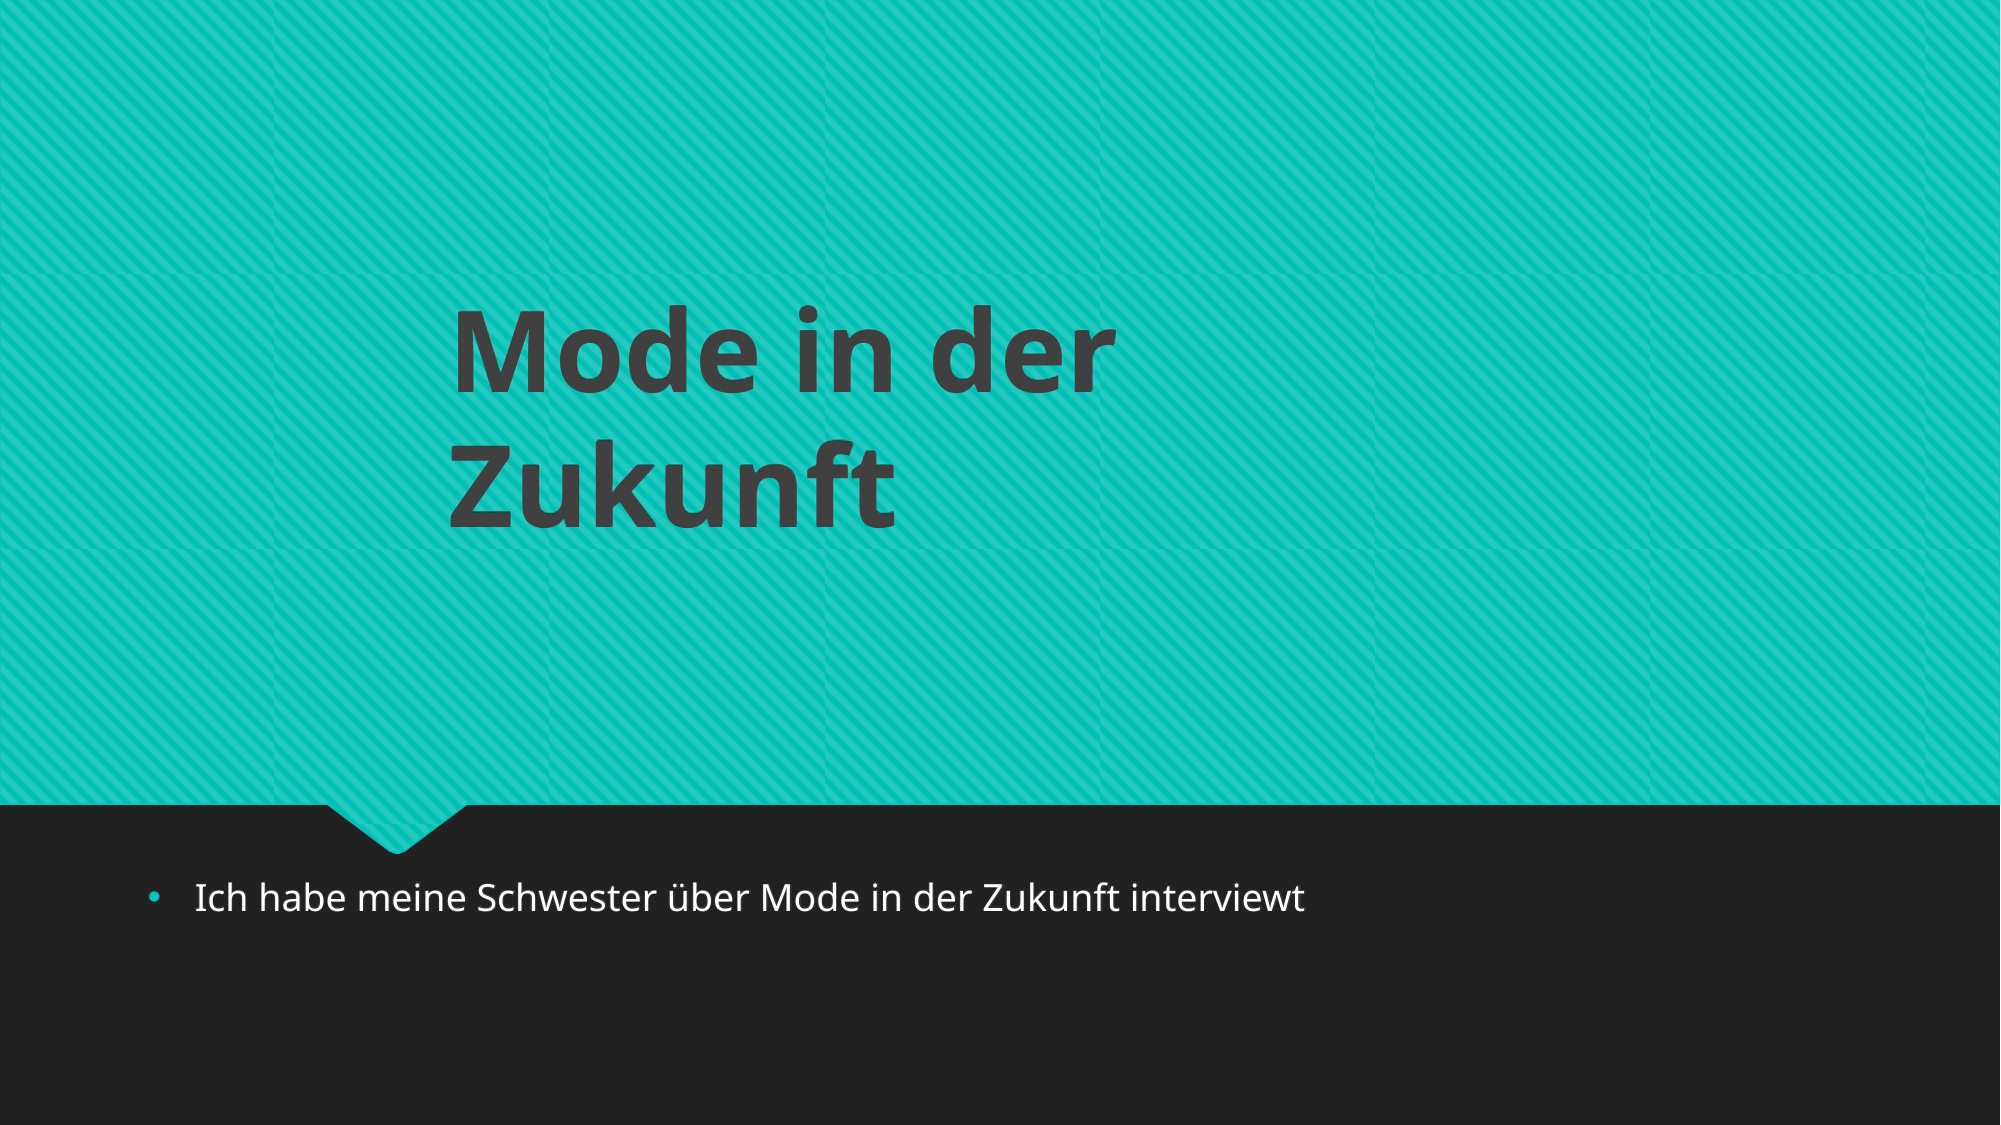

# Mode in der Zukunft
Ich habe meine Schwester über Mode in der Zukunft interviewt